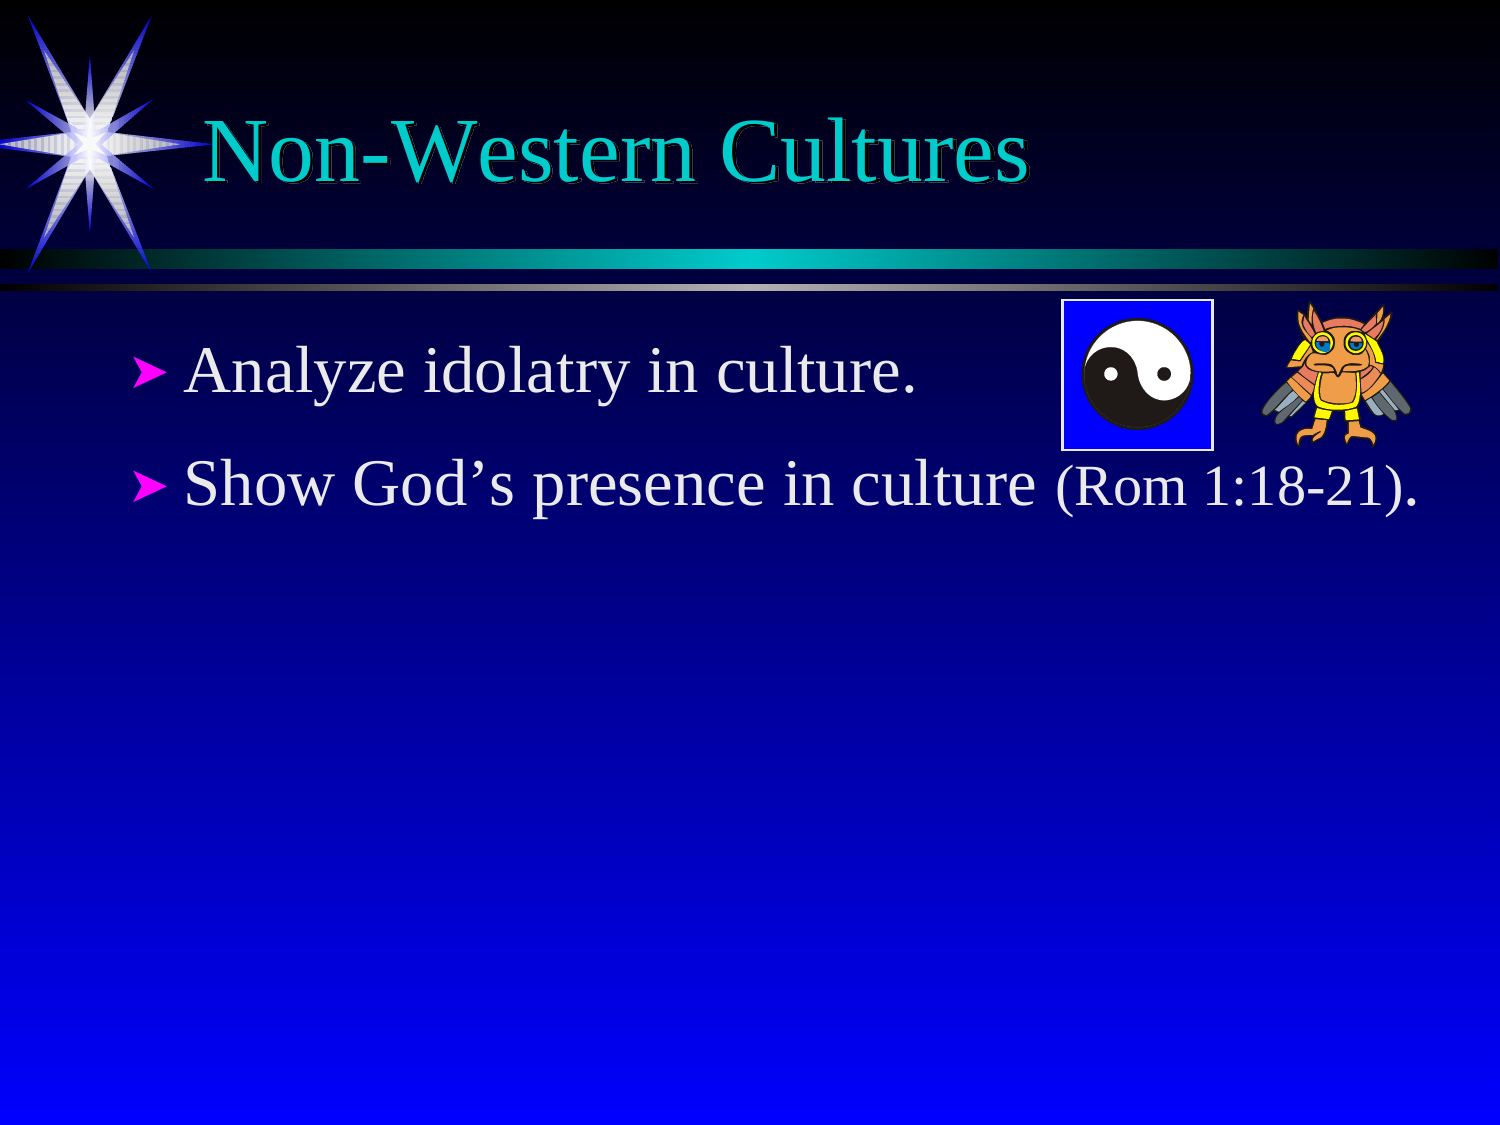

# Non-Western Cultures
Analyze idolatry in culture.
Show God’s presence in culture (Rom 1:18-21).